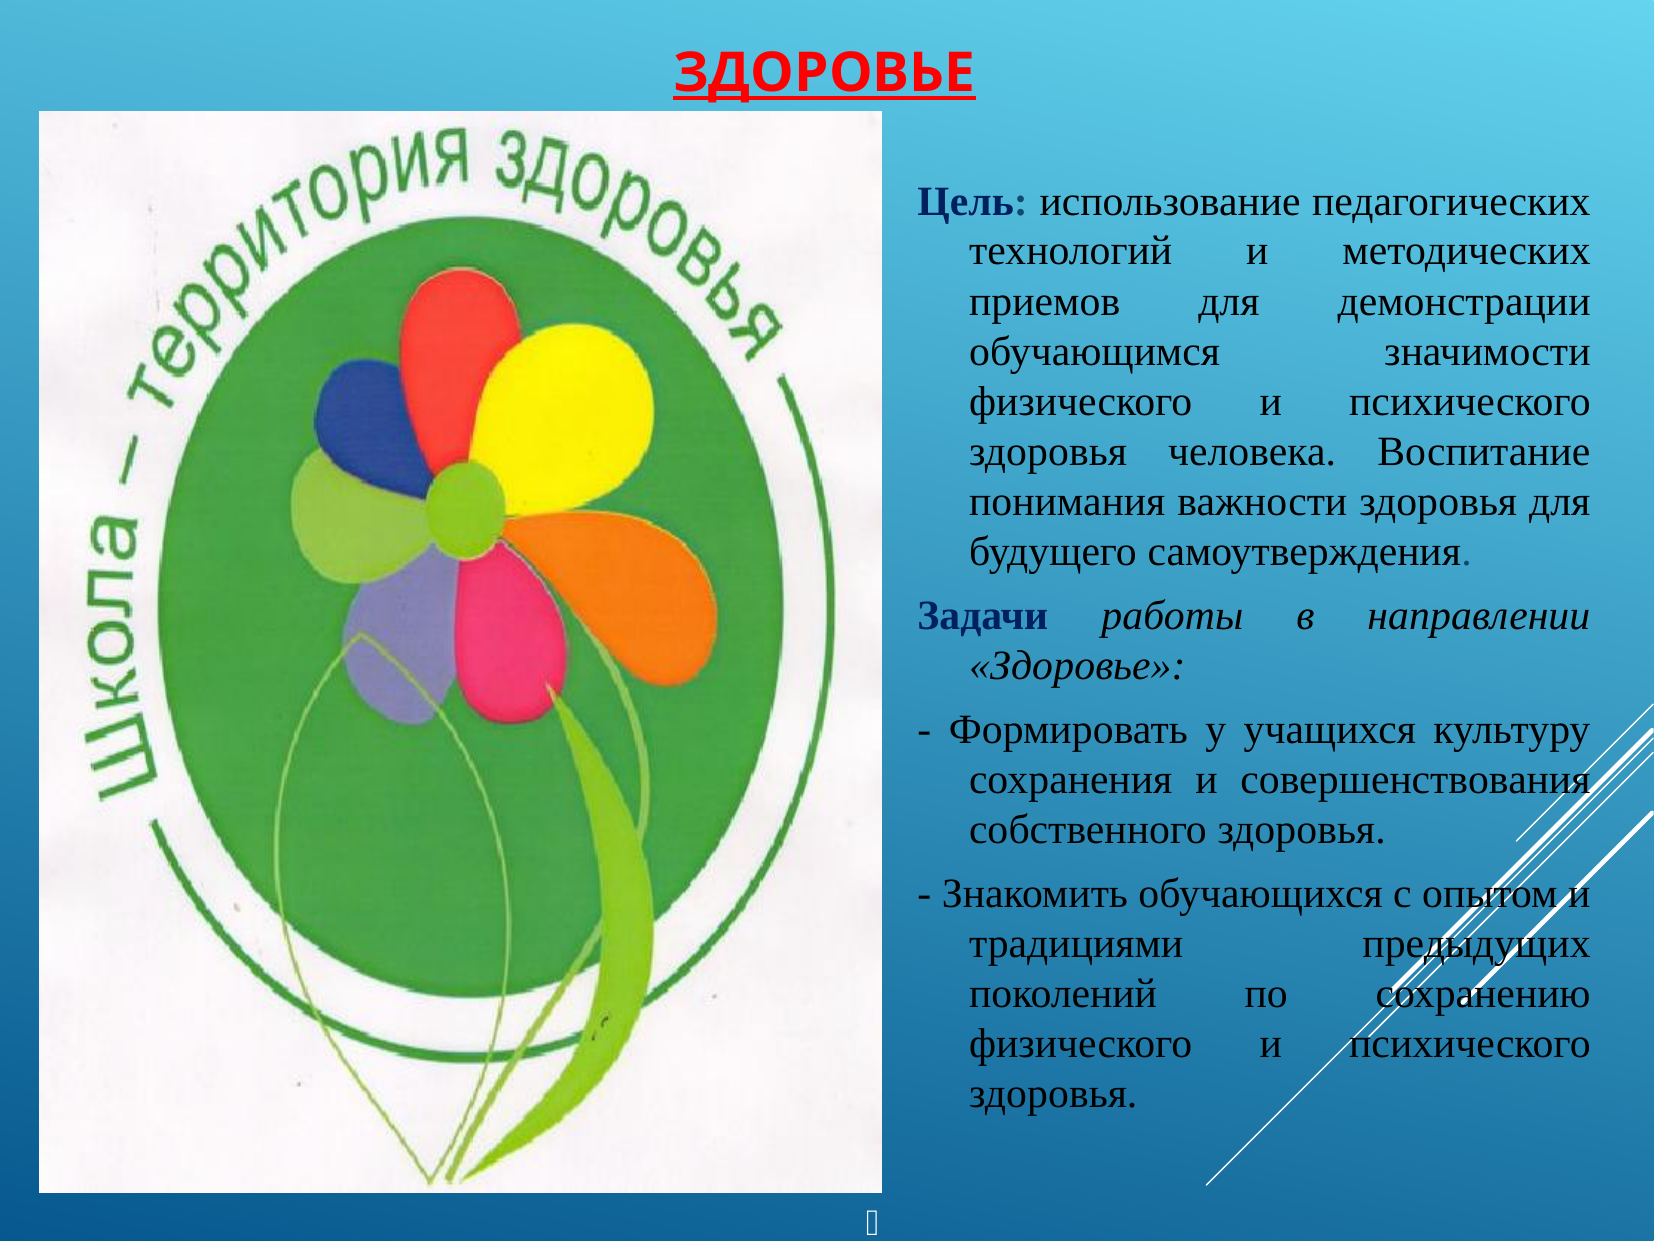

# ЗДОРОВЬЕ
Цель: использование педагогических технологий и методических приемов для демонстрации обучающимся значимости физического и психического здоровья человека. Воспитание понимания важности здоровья для будущего самоутверждения.
Задачи работы в направлении «Здоровье»:
- Формировать у учащихся культуру сохранения и совершенствования собственного здоровья.
- Знакомить обучающихся с опытом и традициями предыдущих поколений по сохранению физического и психического здоровья.